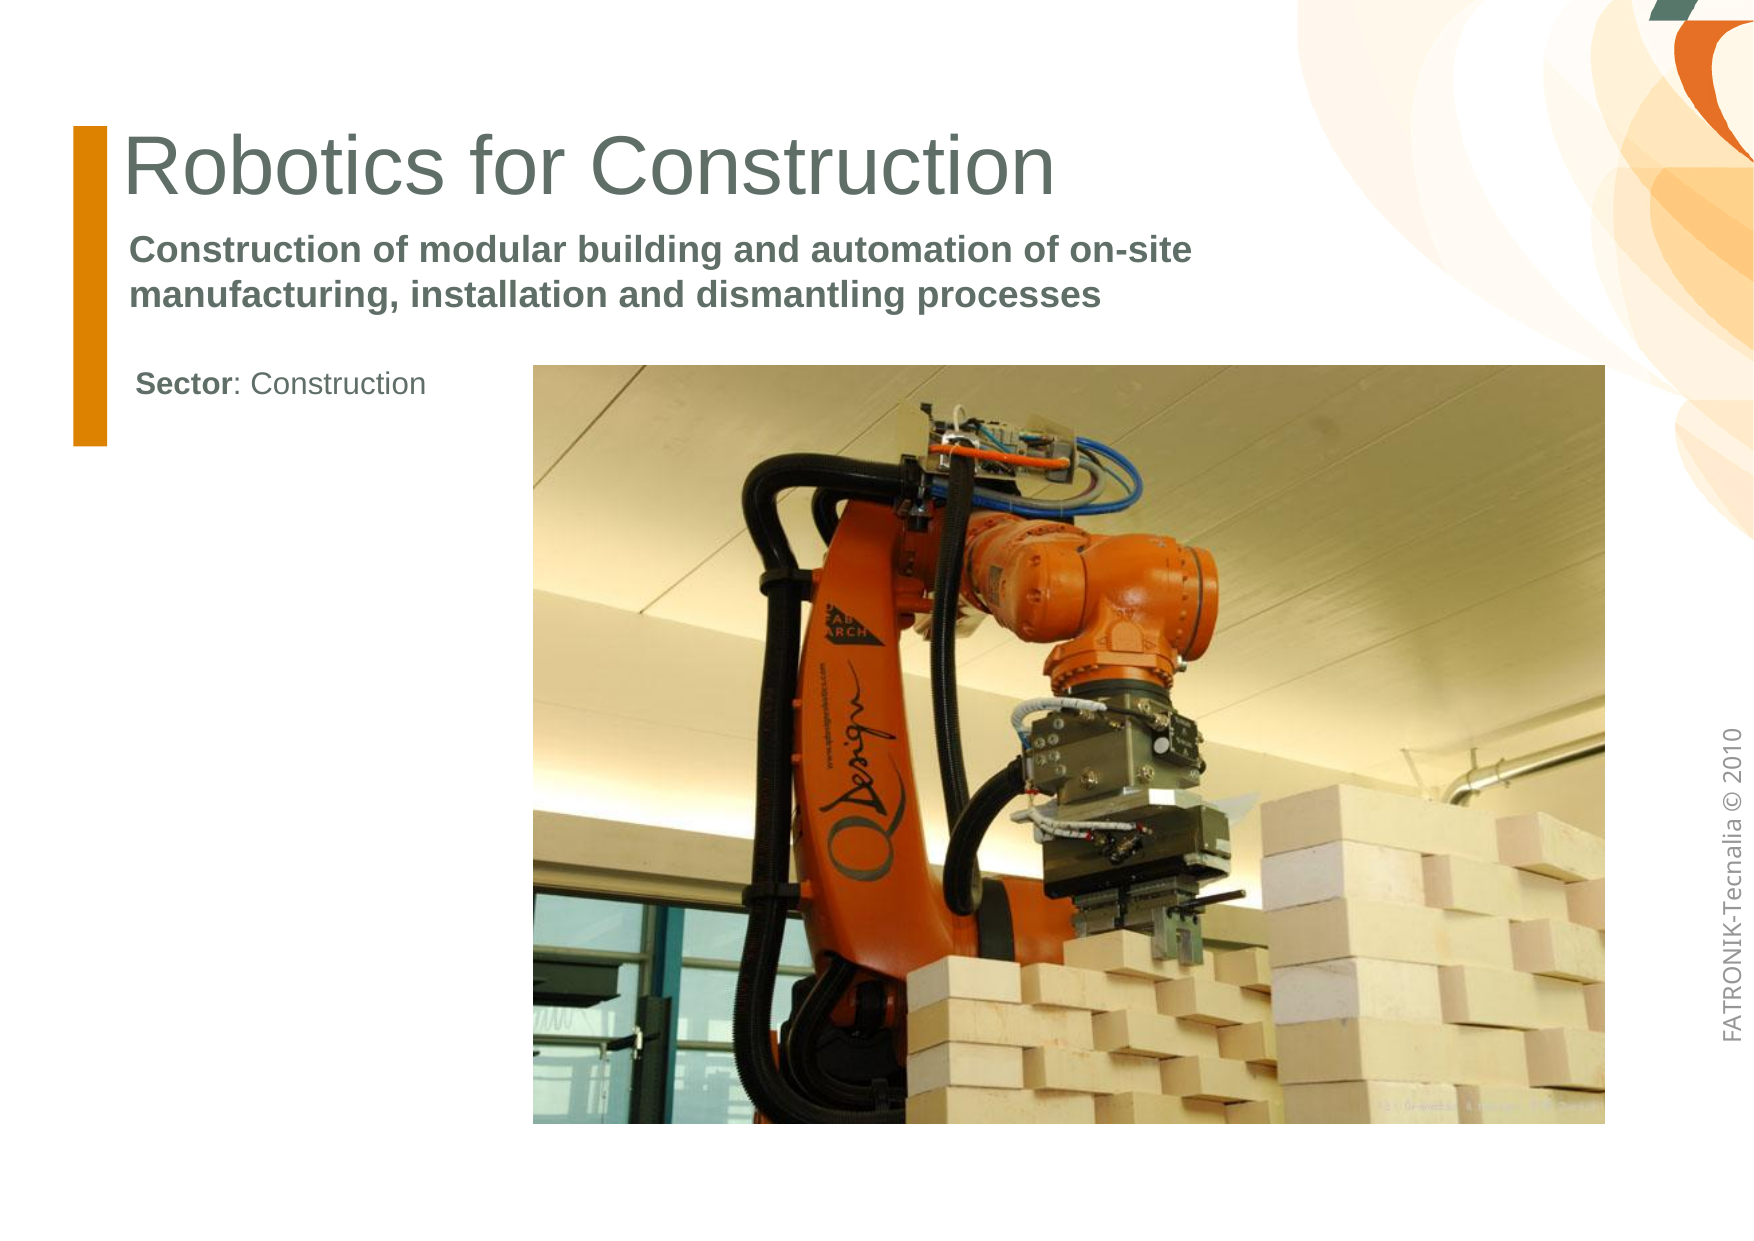

Robotics for Construction
Construction of modular building and automation of on-site manufacturing, installation and dismantling processes
 Sector: Construction